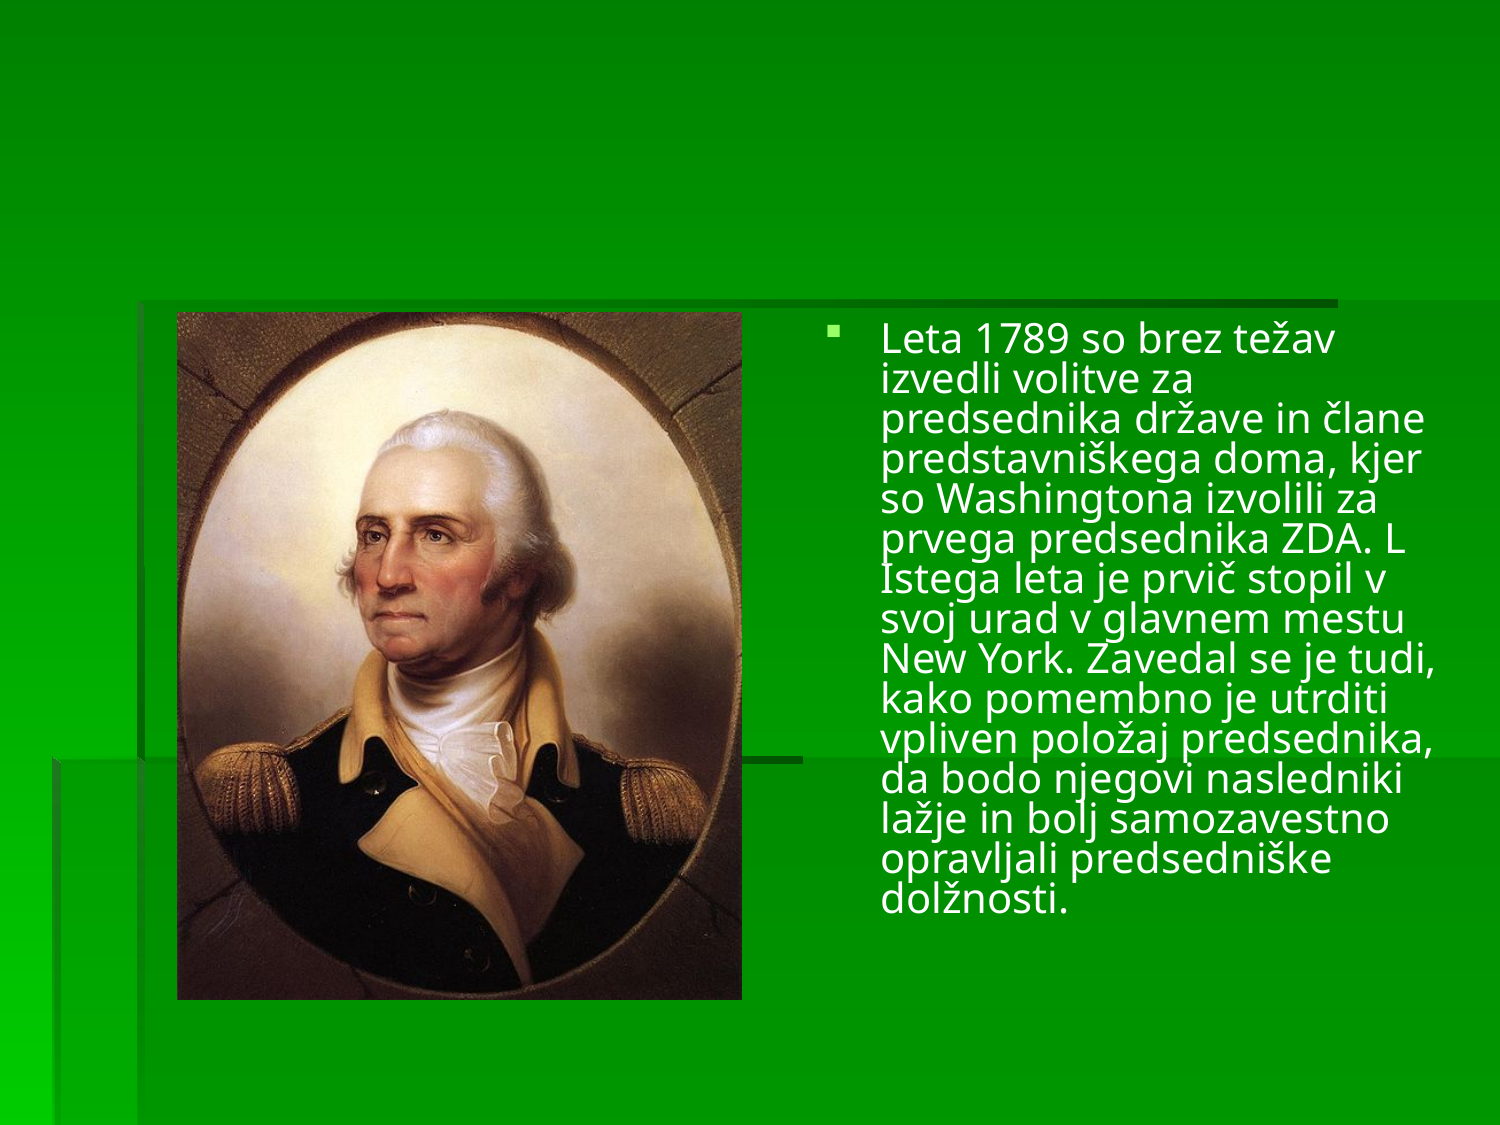

# Leta 1789 so brez težav izvedli volitve za predsednika države in člane predstavniškega doma, kjer so Washingtona izvolili za prvega predsednika ZDA. L Istega leta je prvič stopil v svoj urad v glavnem mestu New York. Zavedal se je tudi, kako pomembno je utrditi vpliven položaj predsednika, da bodo njegovi nasledniki lažje in bolj samozavestno opravljali predsedniške dolžnosti.